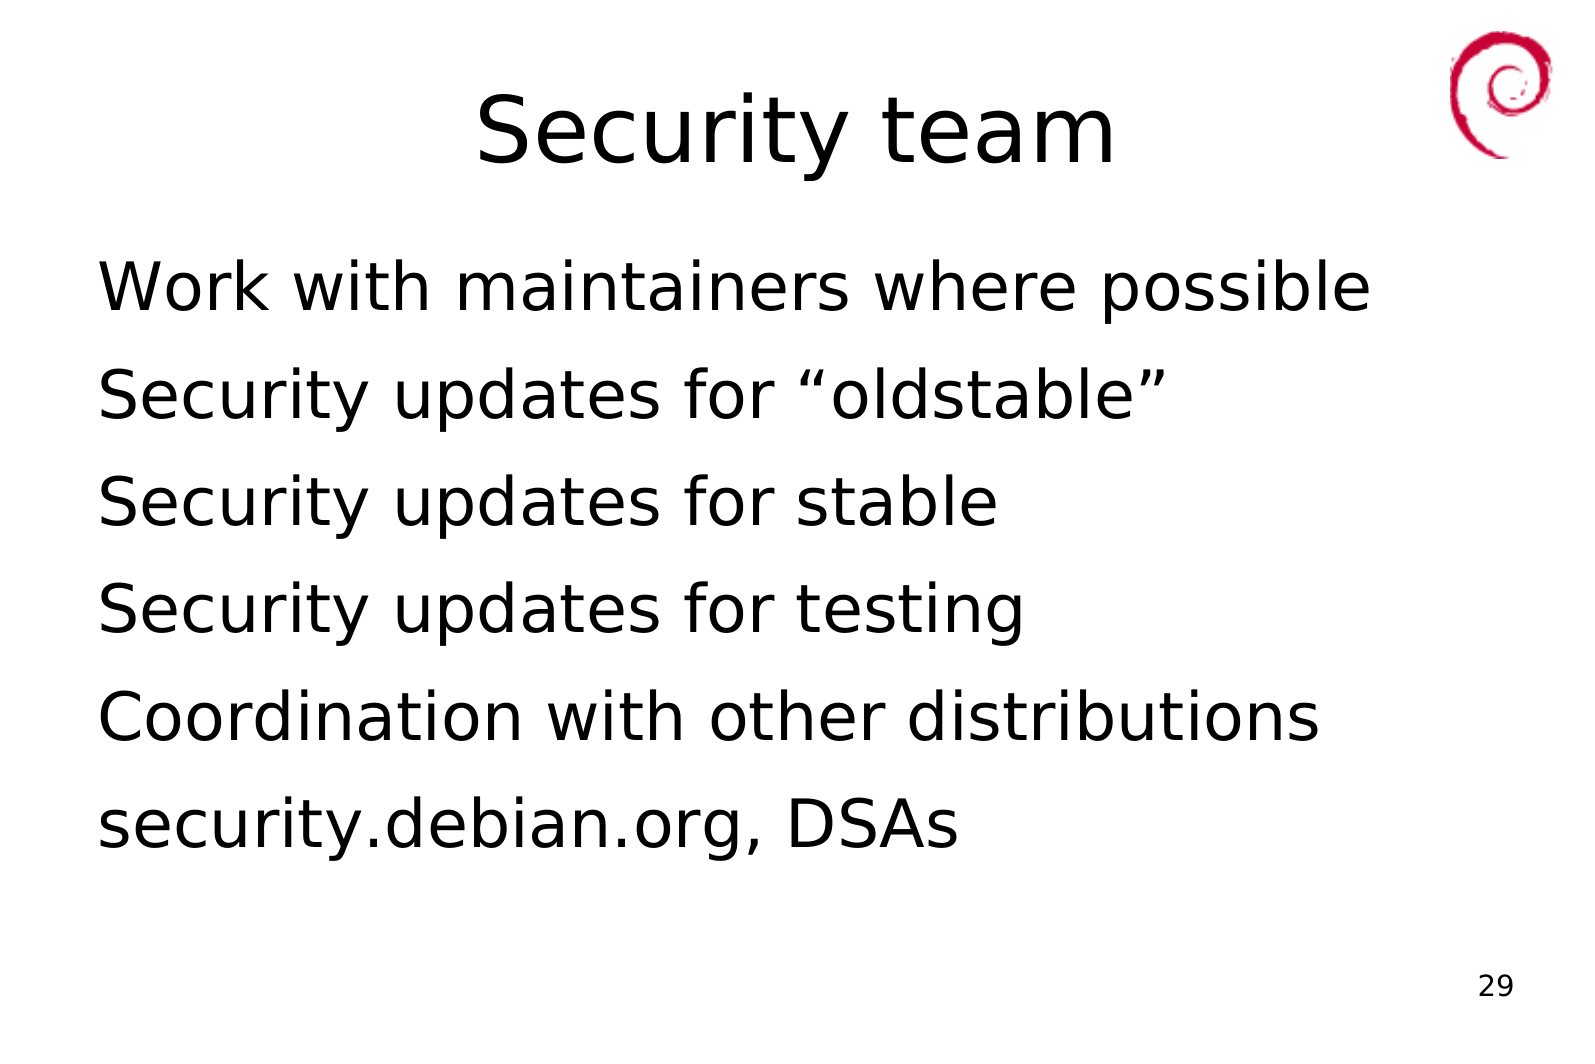

# Security team
Work with maintainers where possible
Security updates for “oldstable”
Security updates for stable
Security updates for testing
Coordination with other distributions
security.debian.org, DSAs
29